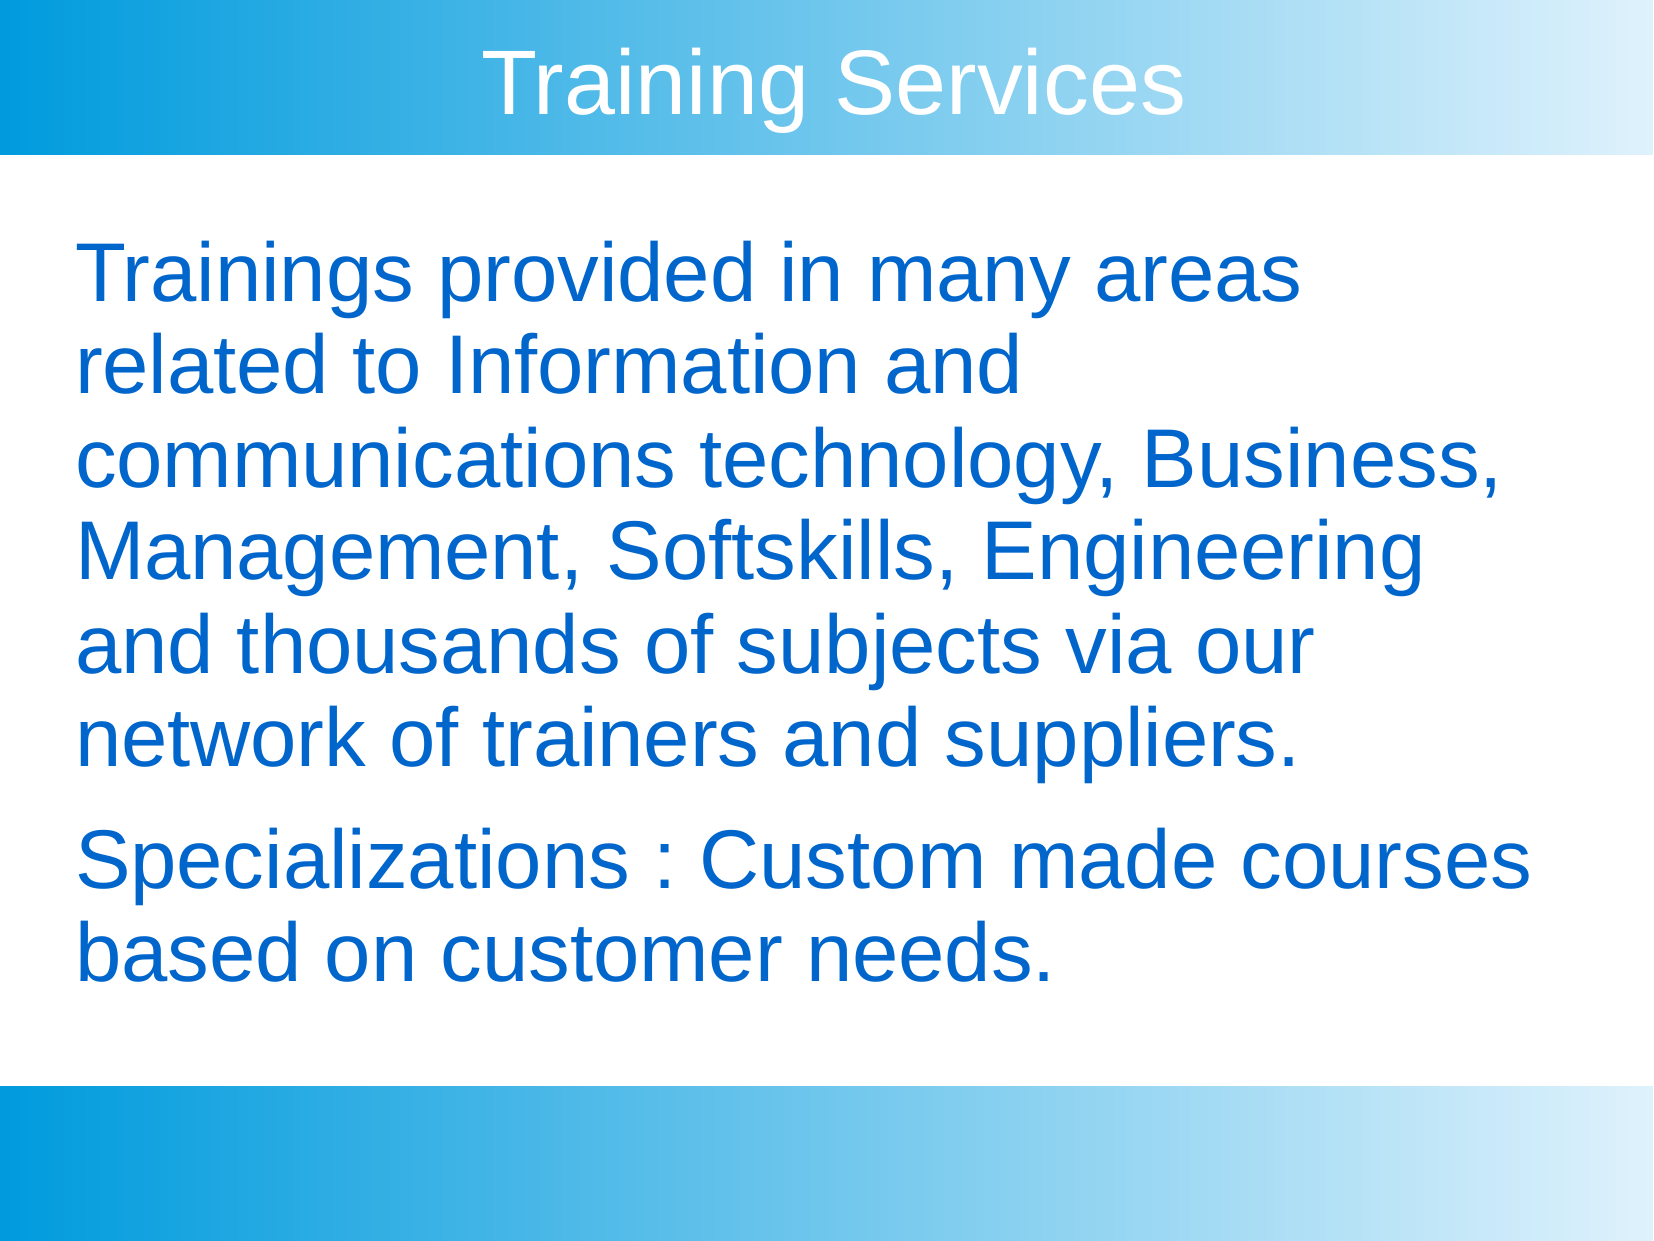

# Training Services
Trainings provided in many areas related to Information and communications technology, Business, Management, Softskills, Engineering and thousands of subjects via our network of trainers and suppliers.
Specializations : Custom made courses based on customer needs.